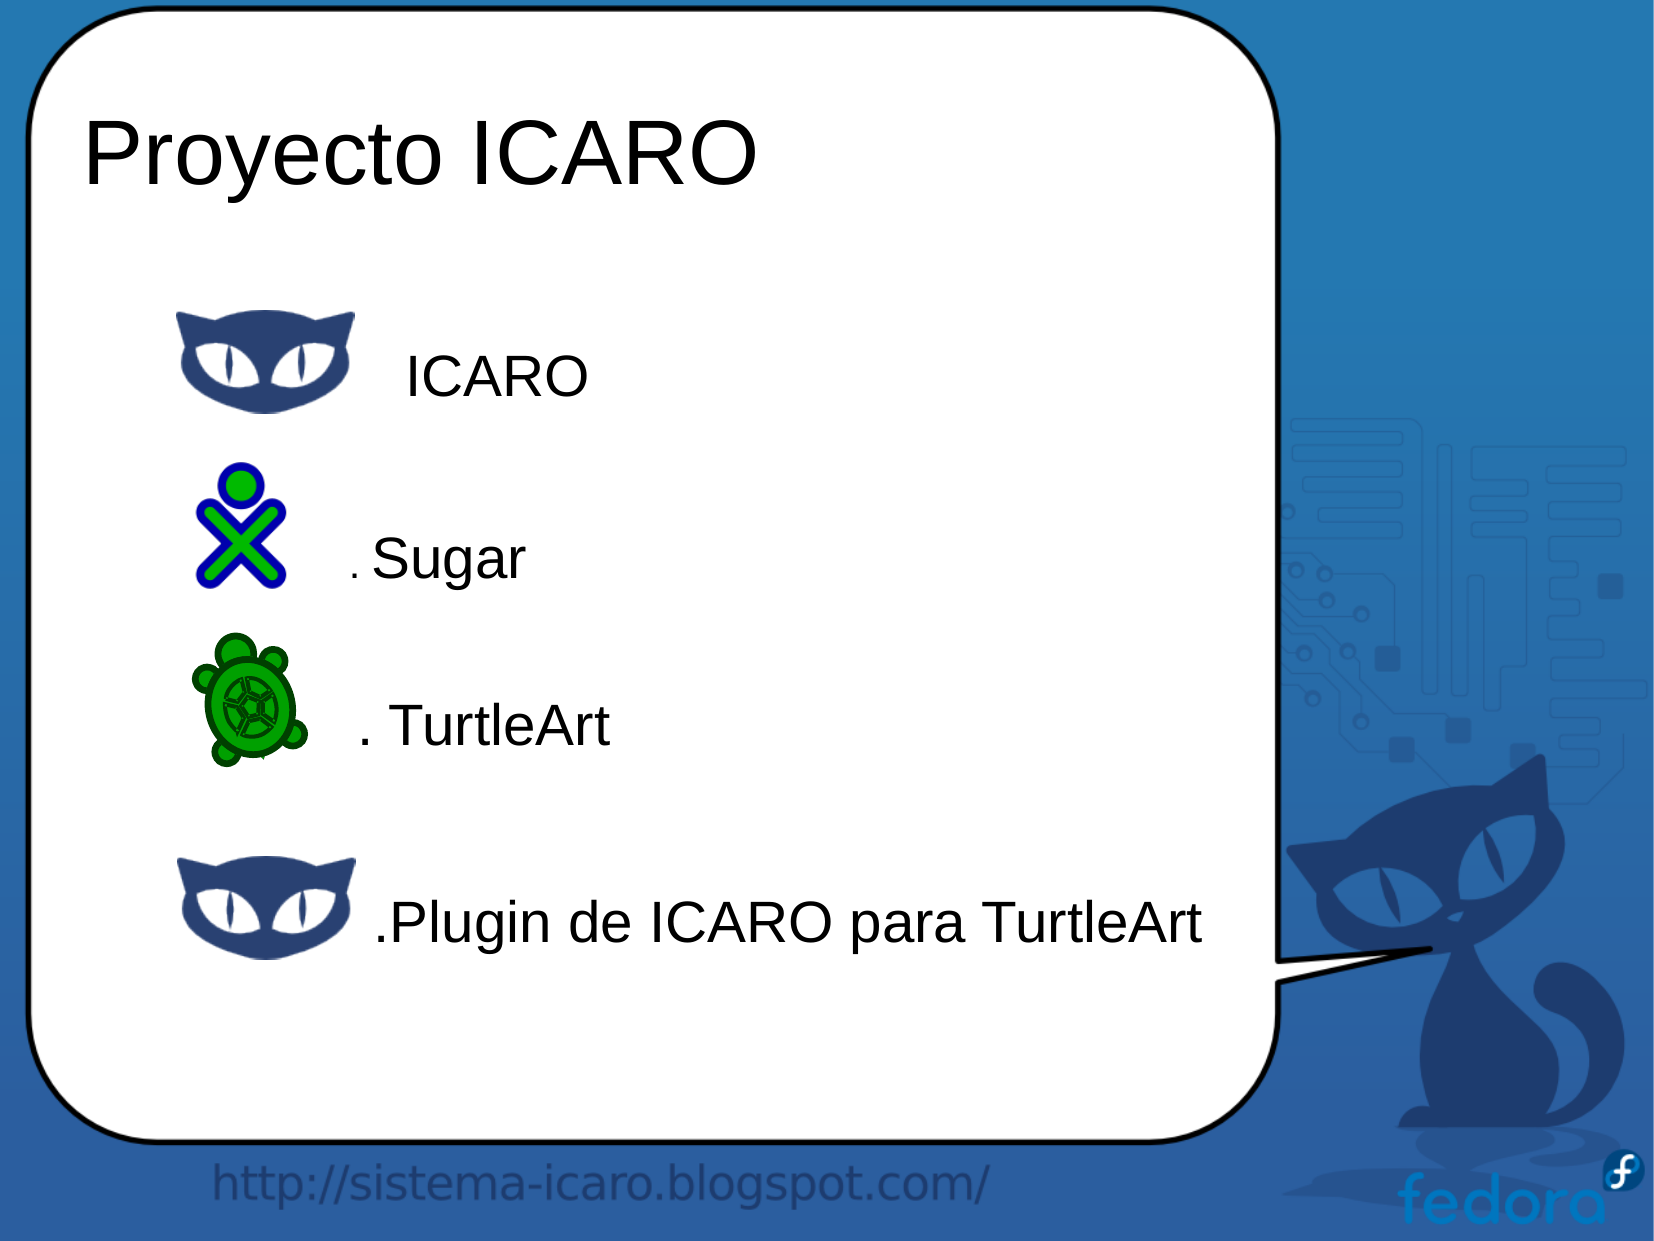

# Proyecto ICARO
. ICARO
. Sugar
. TurtleArt
.Plugin de ICARO para TurtleArt